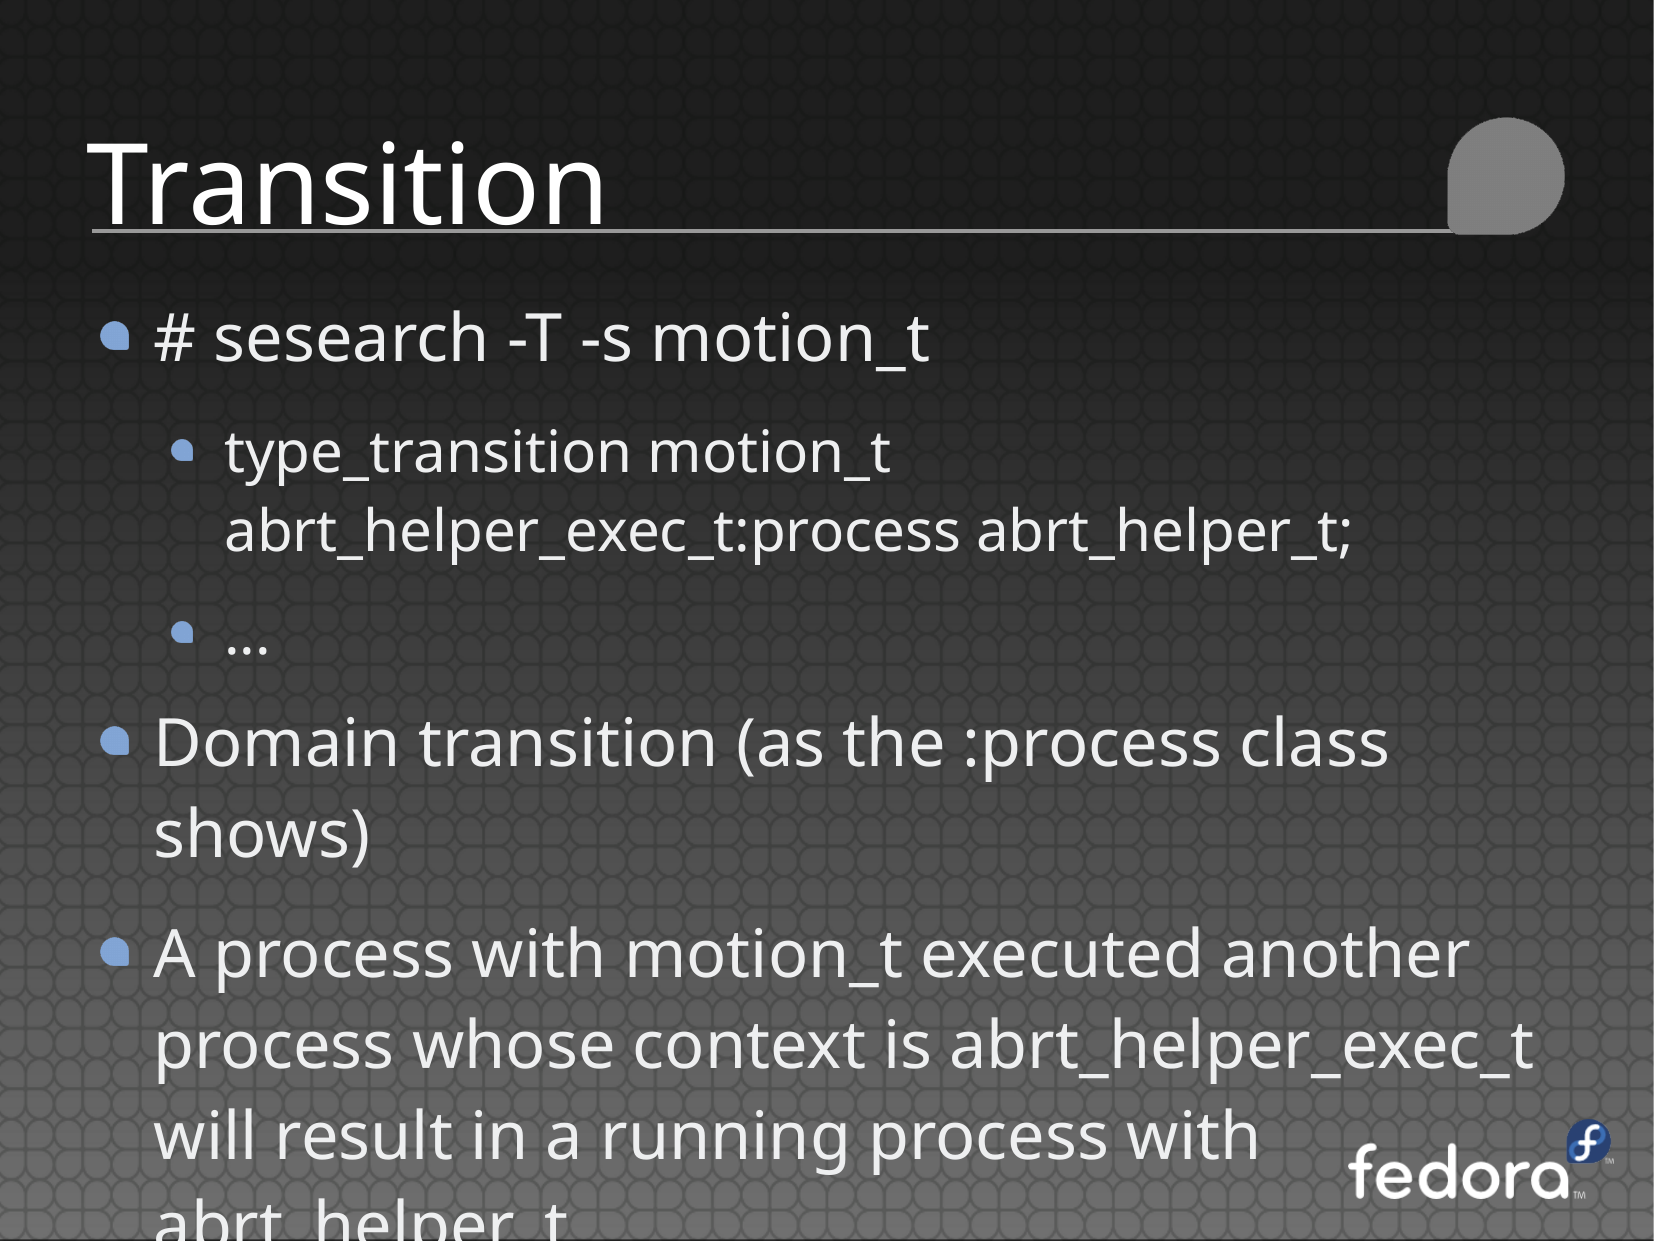

# Transition
# sesearch -T -s motion_t
type_transition motion_t abrt_helper_exec_t:process abrt_helper_t;
...
Domain transition (as the :process class shows)
A process with motion_t executed another process whose context is abrt_helper_exec_t will result in a running process with abrt_helper_t.